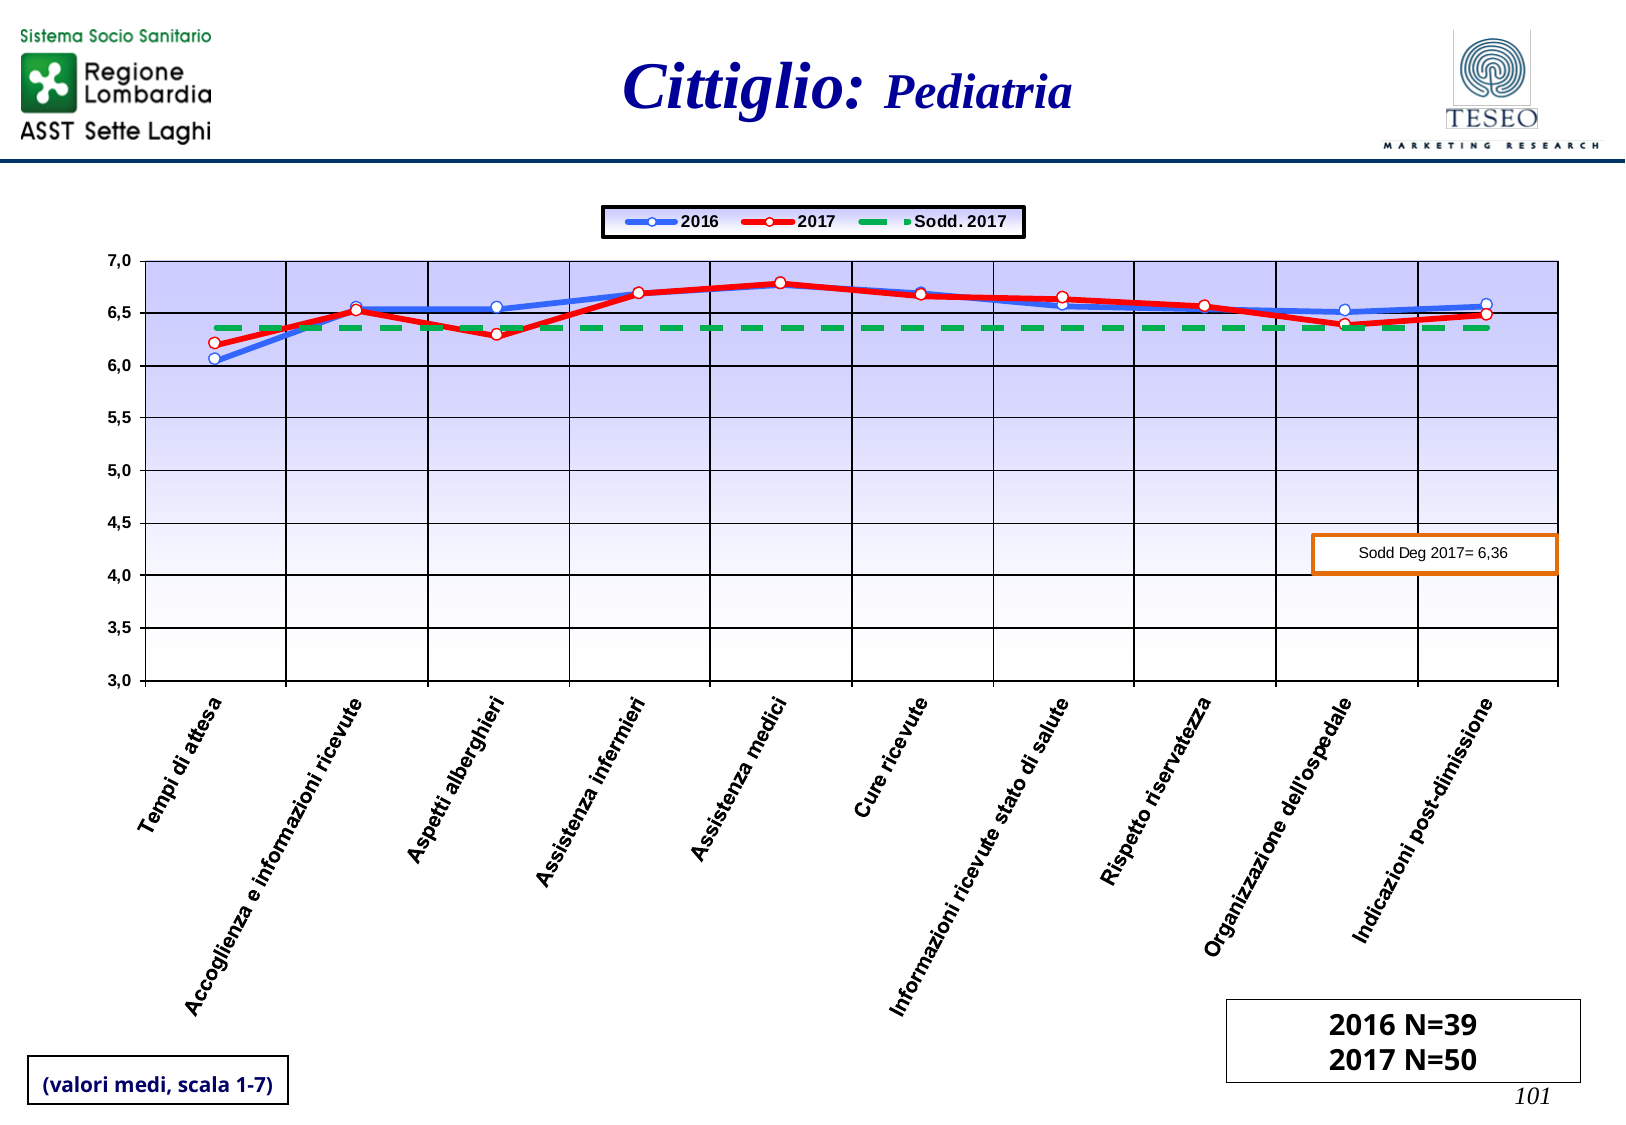

Cittiglio: Pediatria
2016 N=39
2017 N=50
(valori medi, scala 1-7)